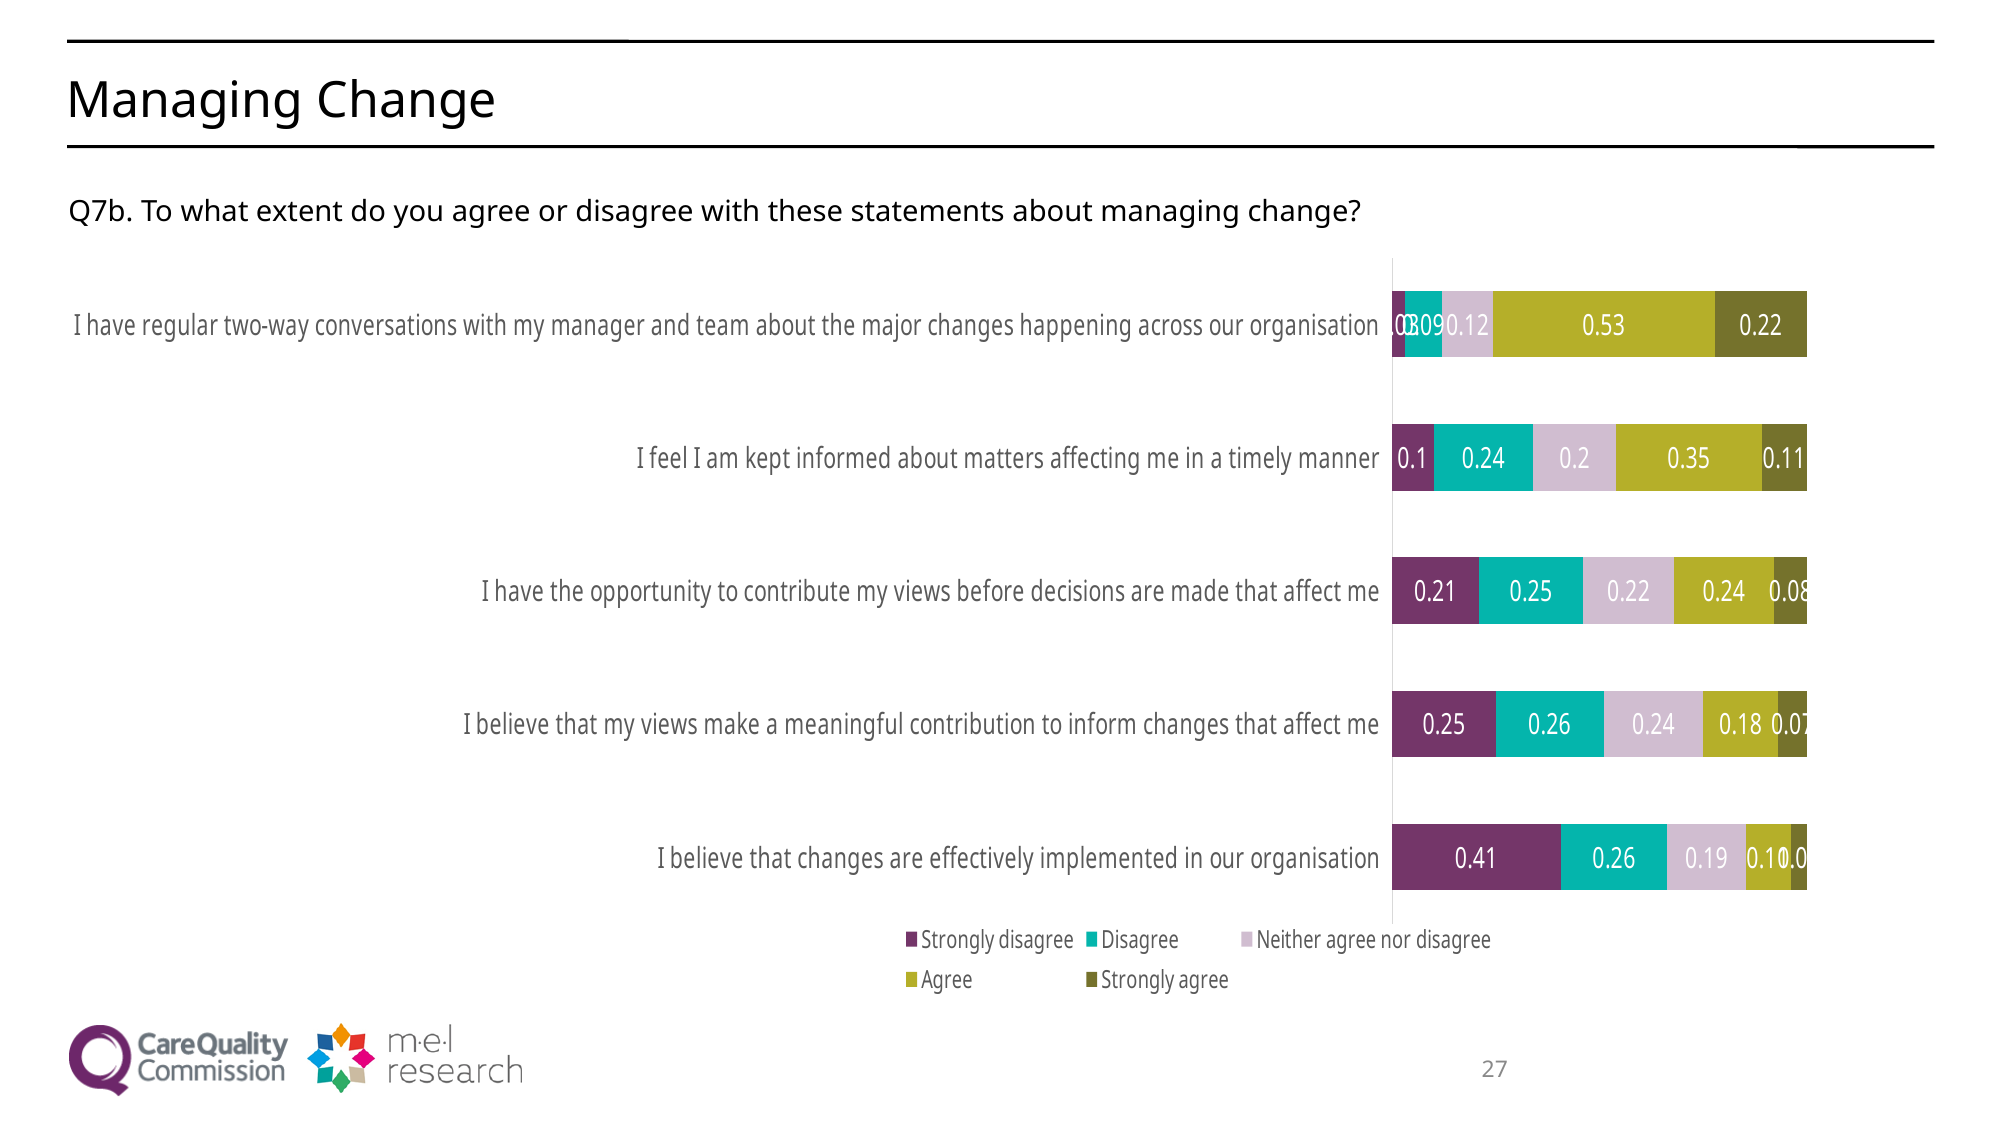

# Managing Change
Q7b. To what extent do you agree or disagree with these statements about managing change?
### Chart
| Category | Strongly disagree | Disagree | Neither agree nor disagree | Agree | Strongly agree |
|---|---|---|---|---|---|
| I have regular two-way conversations with my manager and team about the major changes happening across our organisation | 0.03 | 0.09 | 0.12 | 0.53 | 0.22 |
| I feel I am kept informed about matters affecting me in a timely manner | 0.1 | 0.24 | 0.2 | 0.35 | 0.11 |
| I have the opportunity to contribute my views before decisions are made that affect me | 0.21 | 0.25 | 0.22 | 0.24 | 0.08 |
| I believe that my views make a meaningful contribution to inform changes that affect me | 0.25 | 0.26 | 0.24 | 0.18 | 0.07 |
| I believe that changes are effectively implemented in our organisation | 0.41 | 0.26 | 0.19 | 0.11 | 0.04 |
26